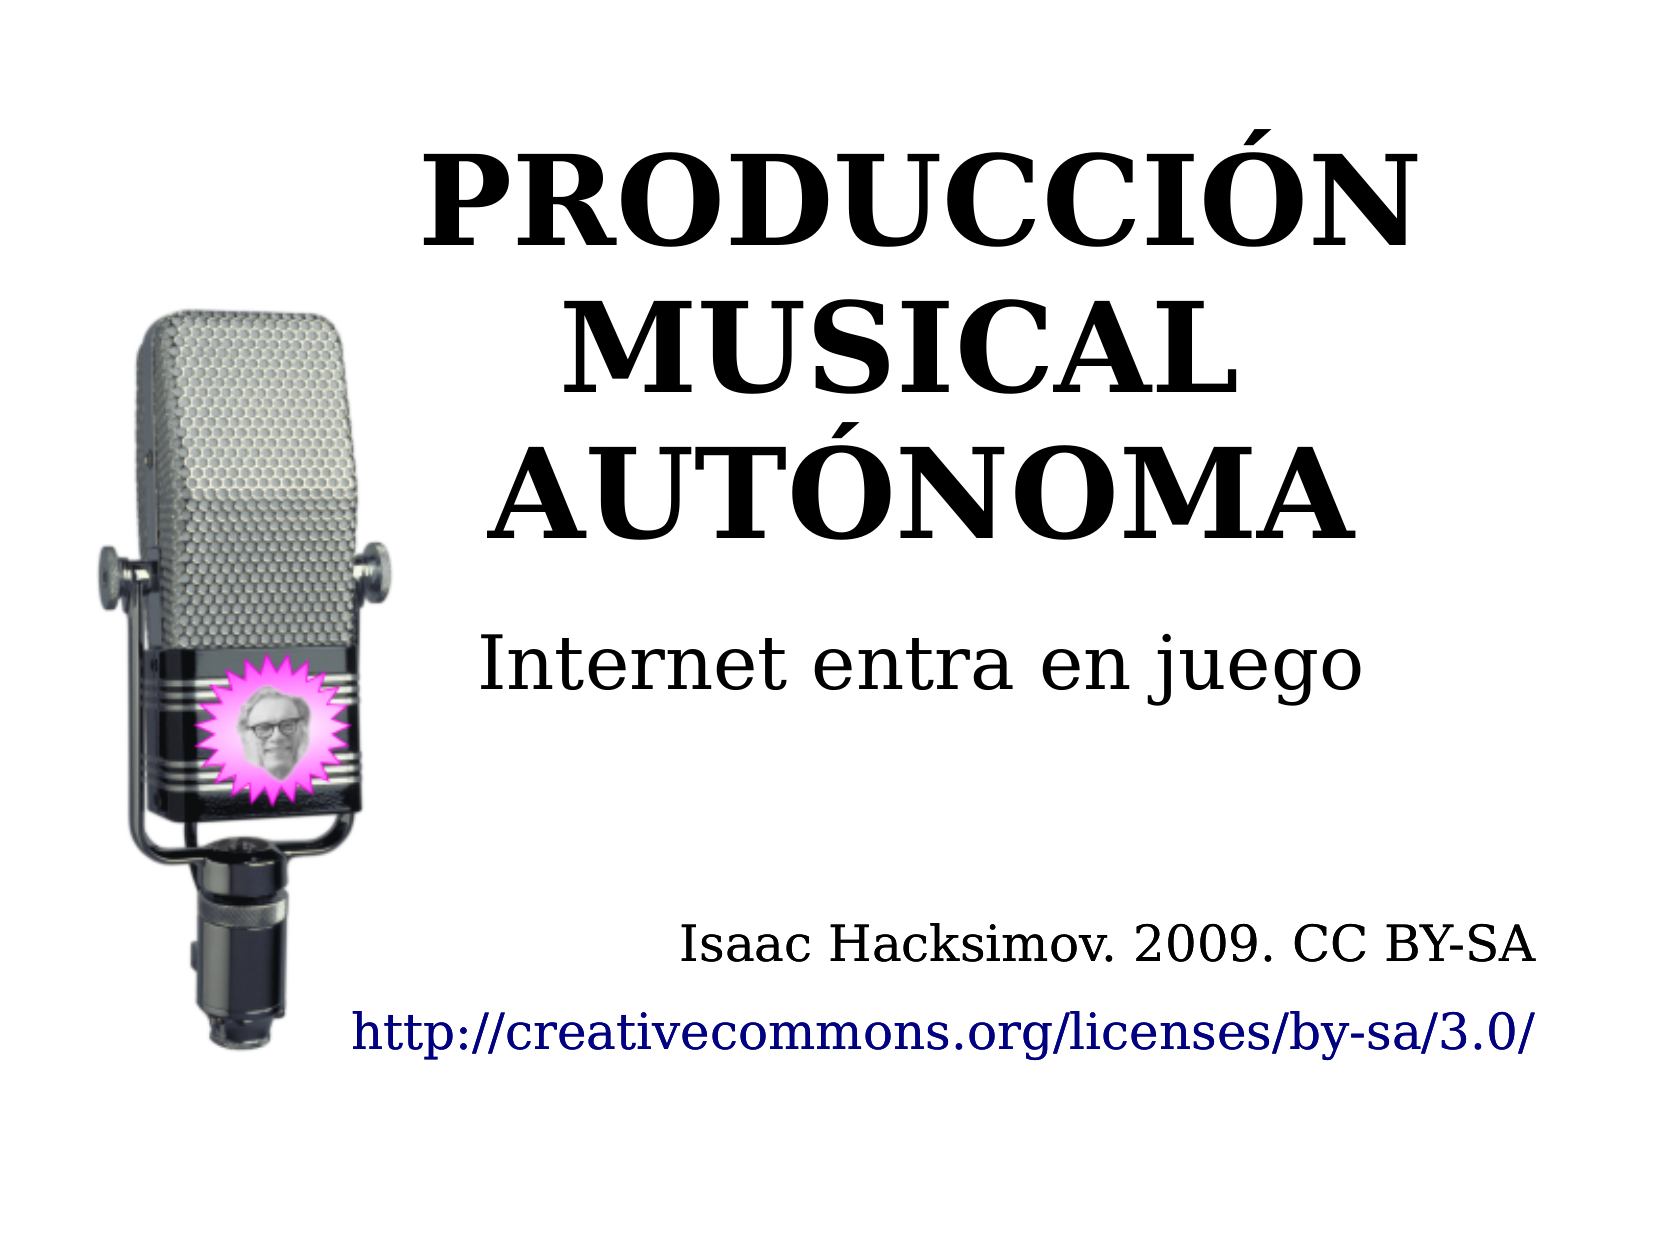

# PRODUCCIÓN MUSICAL AUTÓNOMA
Internet entra en juego
Isaac Hacksimov. 2009. CC BY-SA
http://creativecommons.org/licenses/by-sa/3.0/
Isaac Hacksimov. 2009. CC BY-SA
http://creativecommons.org/licenses/by-sa/3.0/